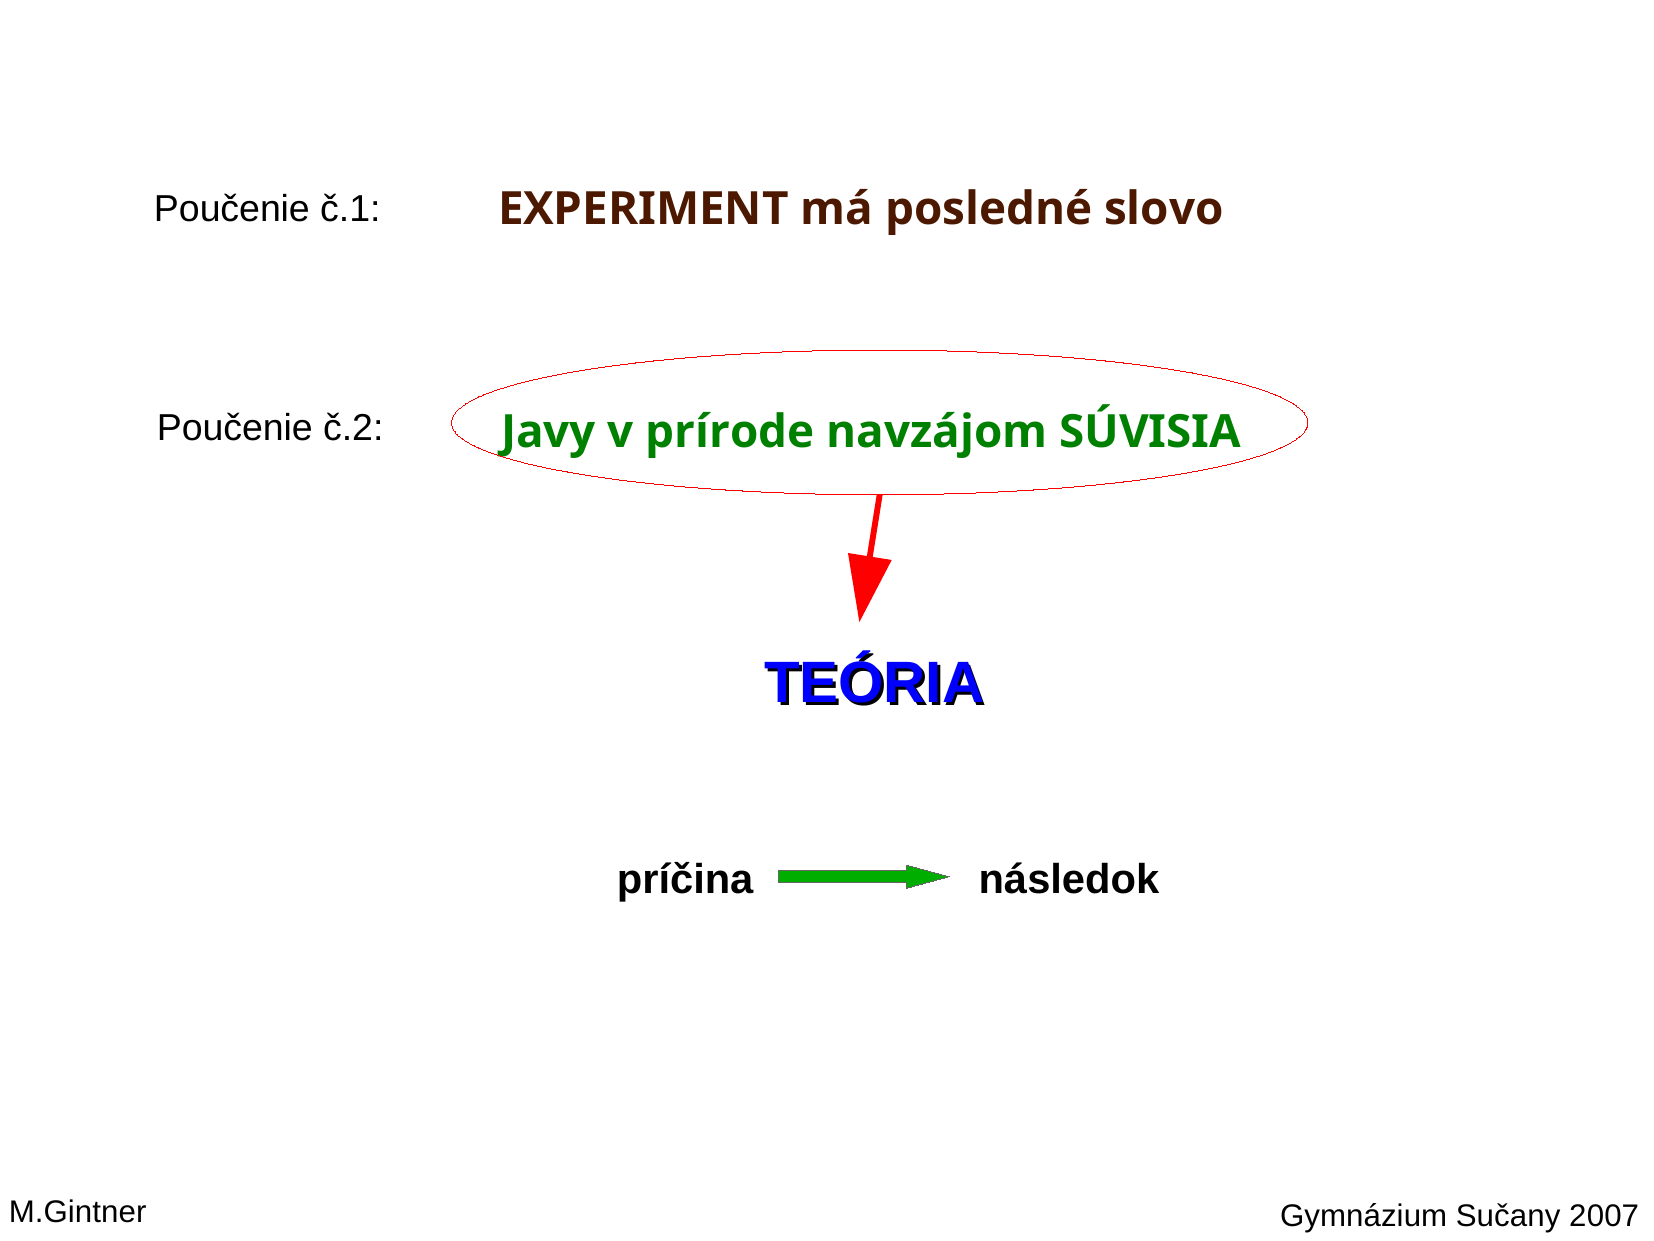

EXPERIMENT má posledné slovo
Poučenie č.1:
TEÓRIA
príčina
následok
Javy v prírode navzájom SÚVISIA
Poučenie č.2:
M.Gintner
Gymnázium Sučany 2007